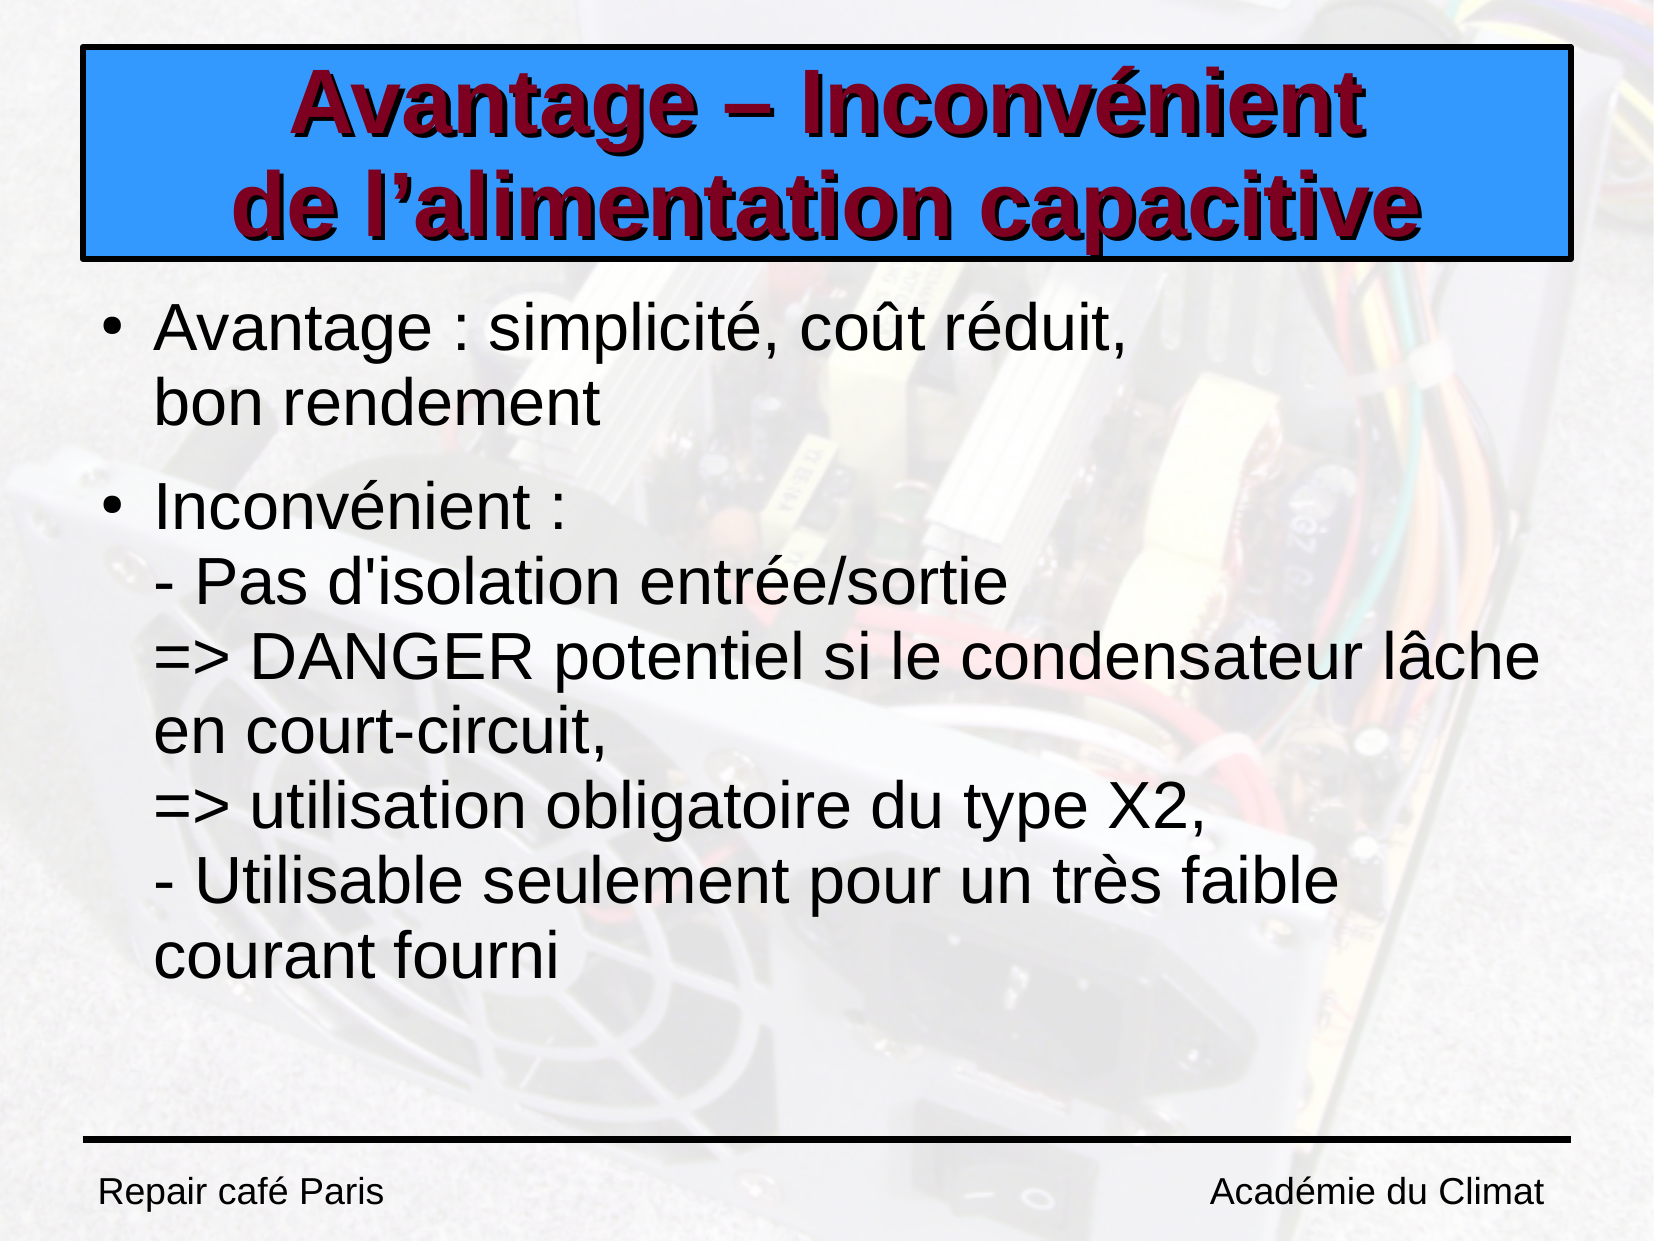

# Avantage – Inconvénient de l’alimentation capacitive
Avantage : simplicité, coût réduit,
bon rendement
Inconvénient :
- Pas d'isolation entrée/sortie
=> DANGER potentiel si le condensateur lâche en court-circuit,
=> utilisation obligatoire du type X2,
- Utilisable seulement pour un très faible courant fourni
Repair café Paris	Académie du Climat